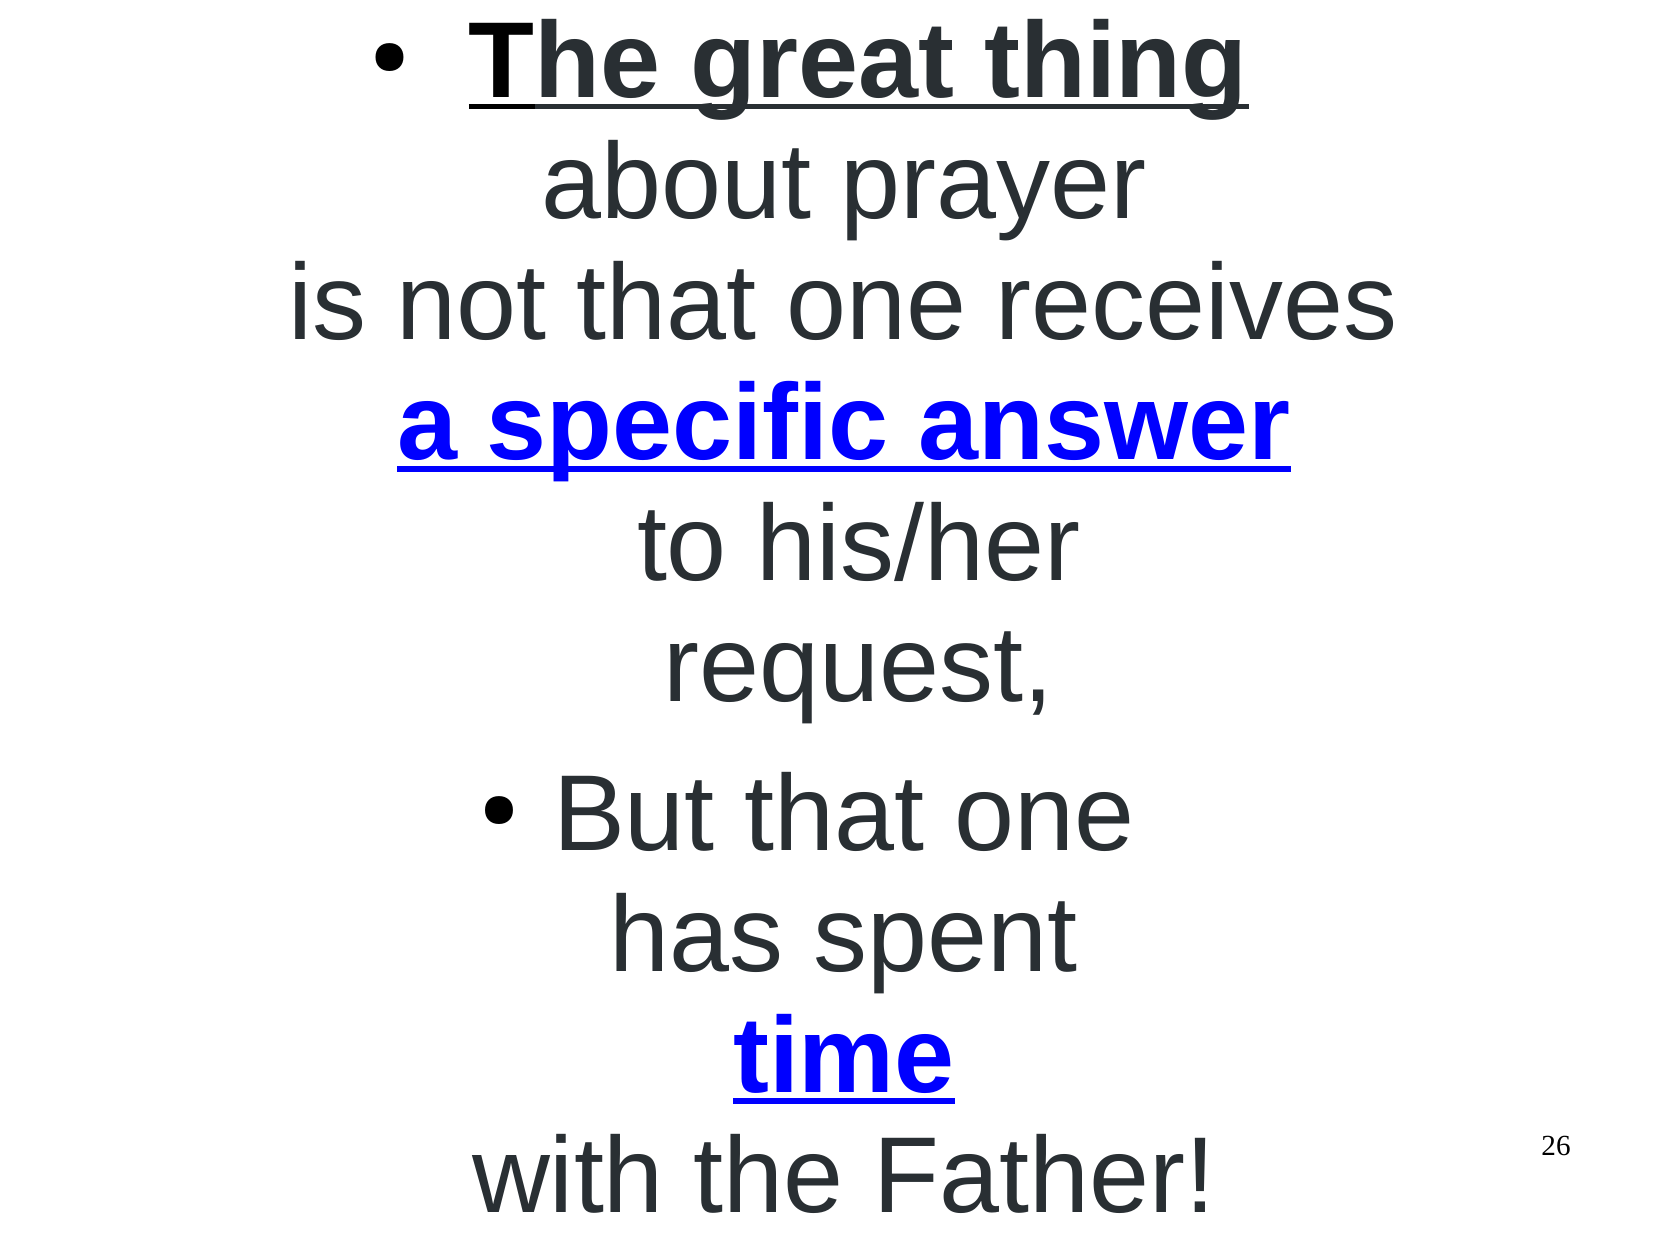

# The great thing about prayer is not that one receives a specific answer to his/her request,
But that one
has spent
time
with the Father!
26